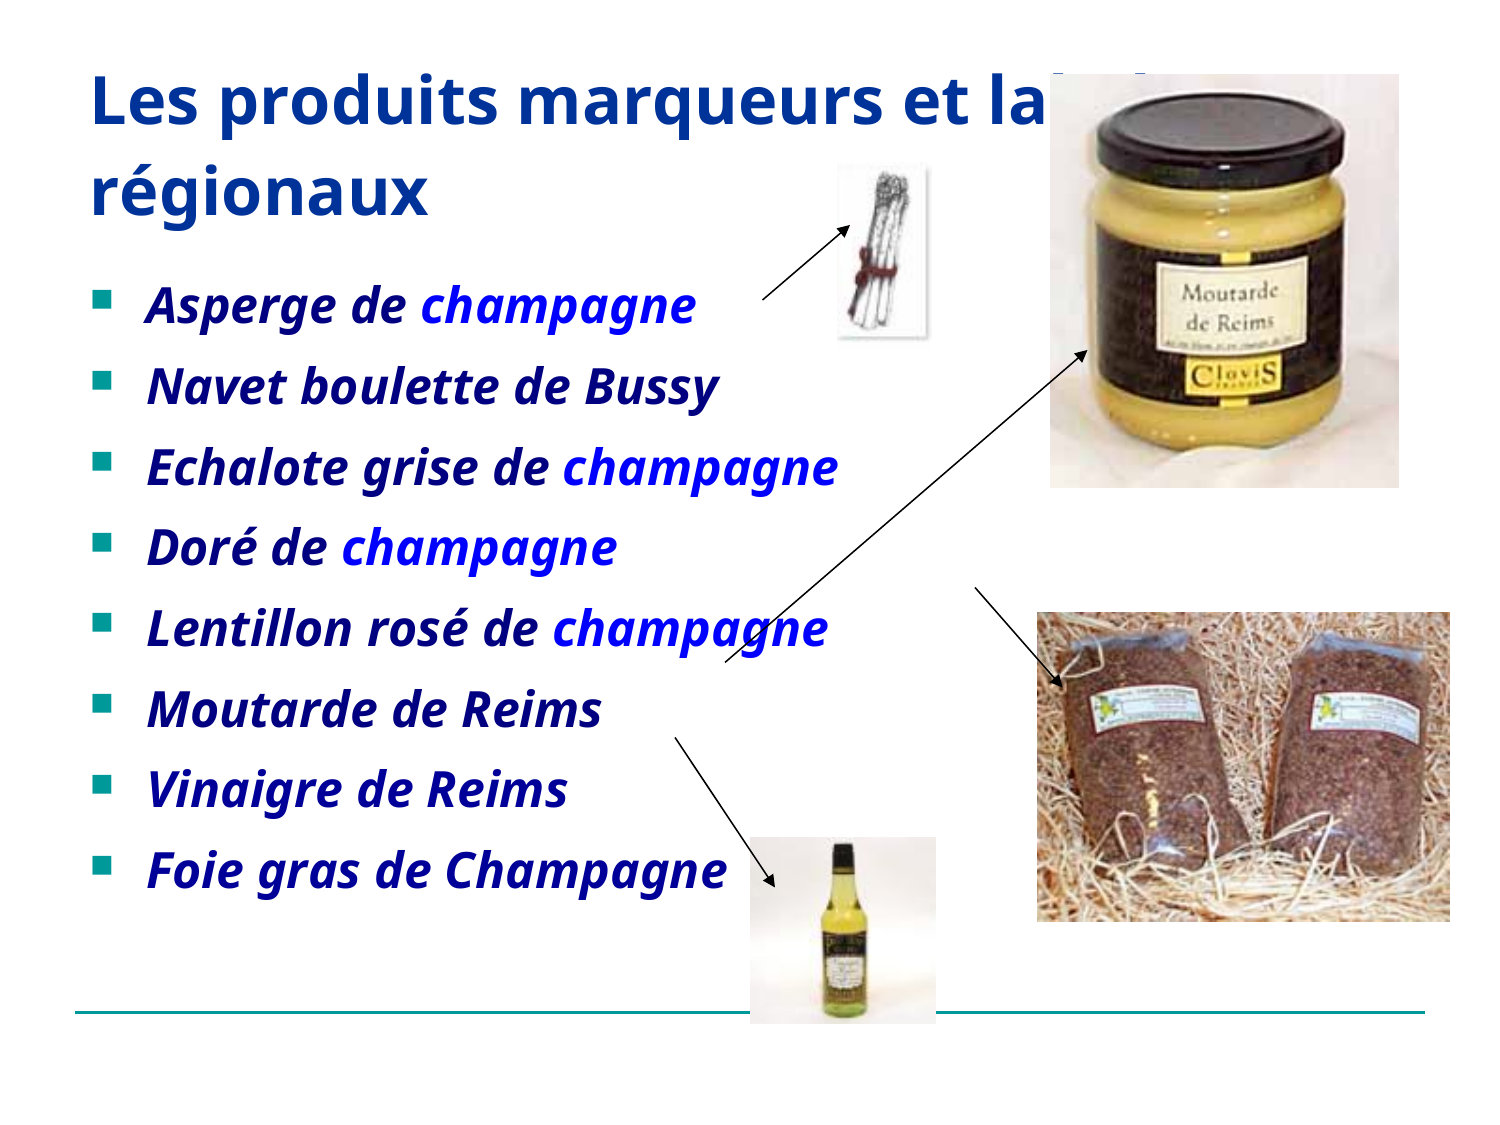

# Les produits marqueurs et labels régionaux
Asperge de champagne
Navet boulette de Bussy
Echalote grise de champagne
Doré de champagne
Lentillon rosé de champagne
Moutarde de Reims
Vinaigre de Reims
Foie gras de Champagne